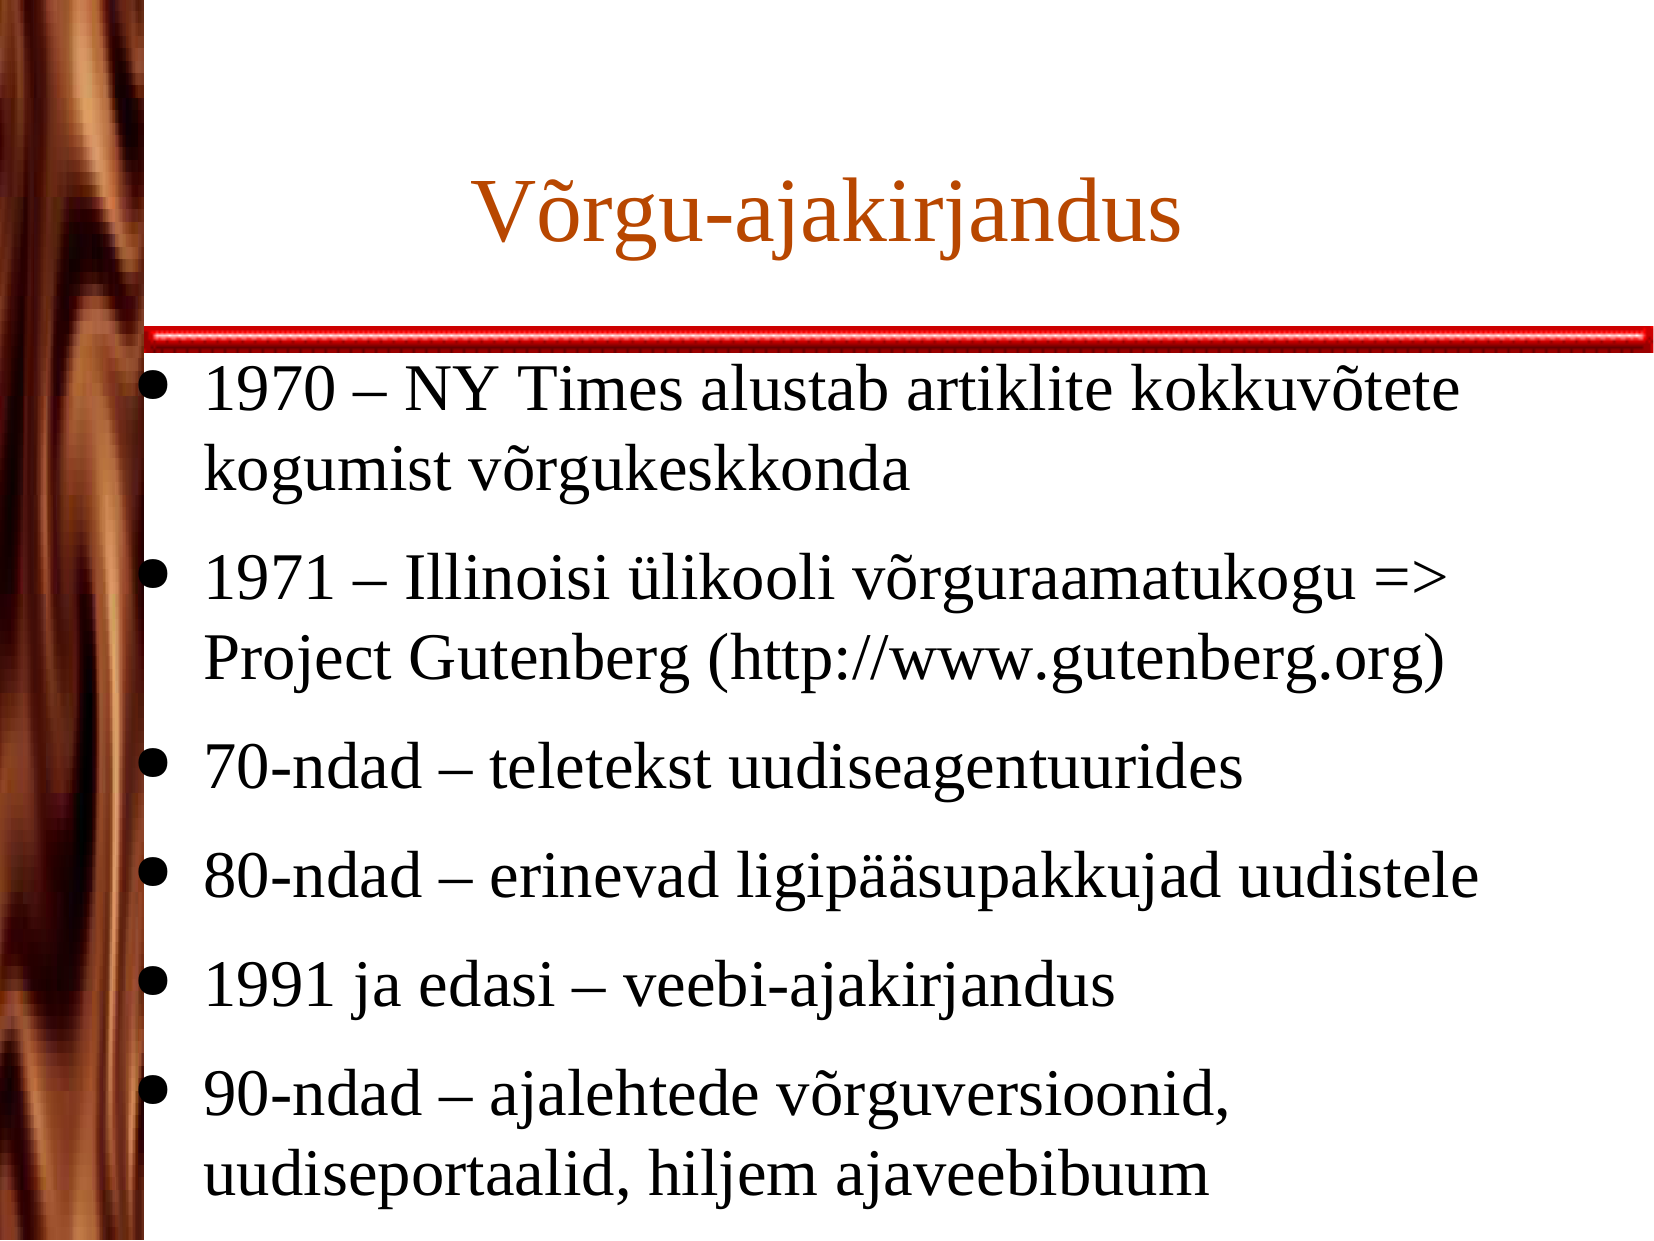

# Võrgu-ajakirjandus
1970 – NY Times alustab artiklite kokkuvõtete kogumist võrgukeskkonda
1971 – Illinoisi ülikooli võrguraamatukogu => Project Gutenberg (http://www.gutenberg.org)
70-ndad – teletekst uudiseagentuurides
80-ndad – erinevad ligipääsupakkujad uudistele
1991 ja edasi – veebi-ajakirjandus
90-ndad – ajalehtede võrguversioonid, uudiseportaalid, hiljem ajaveebibuum